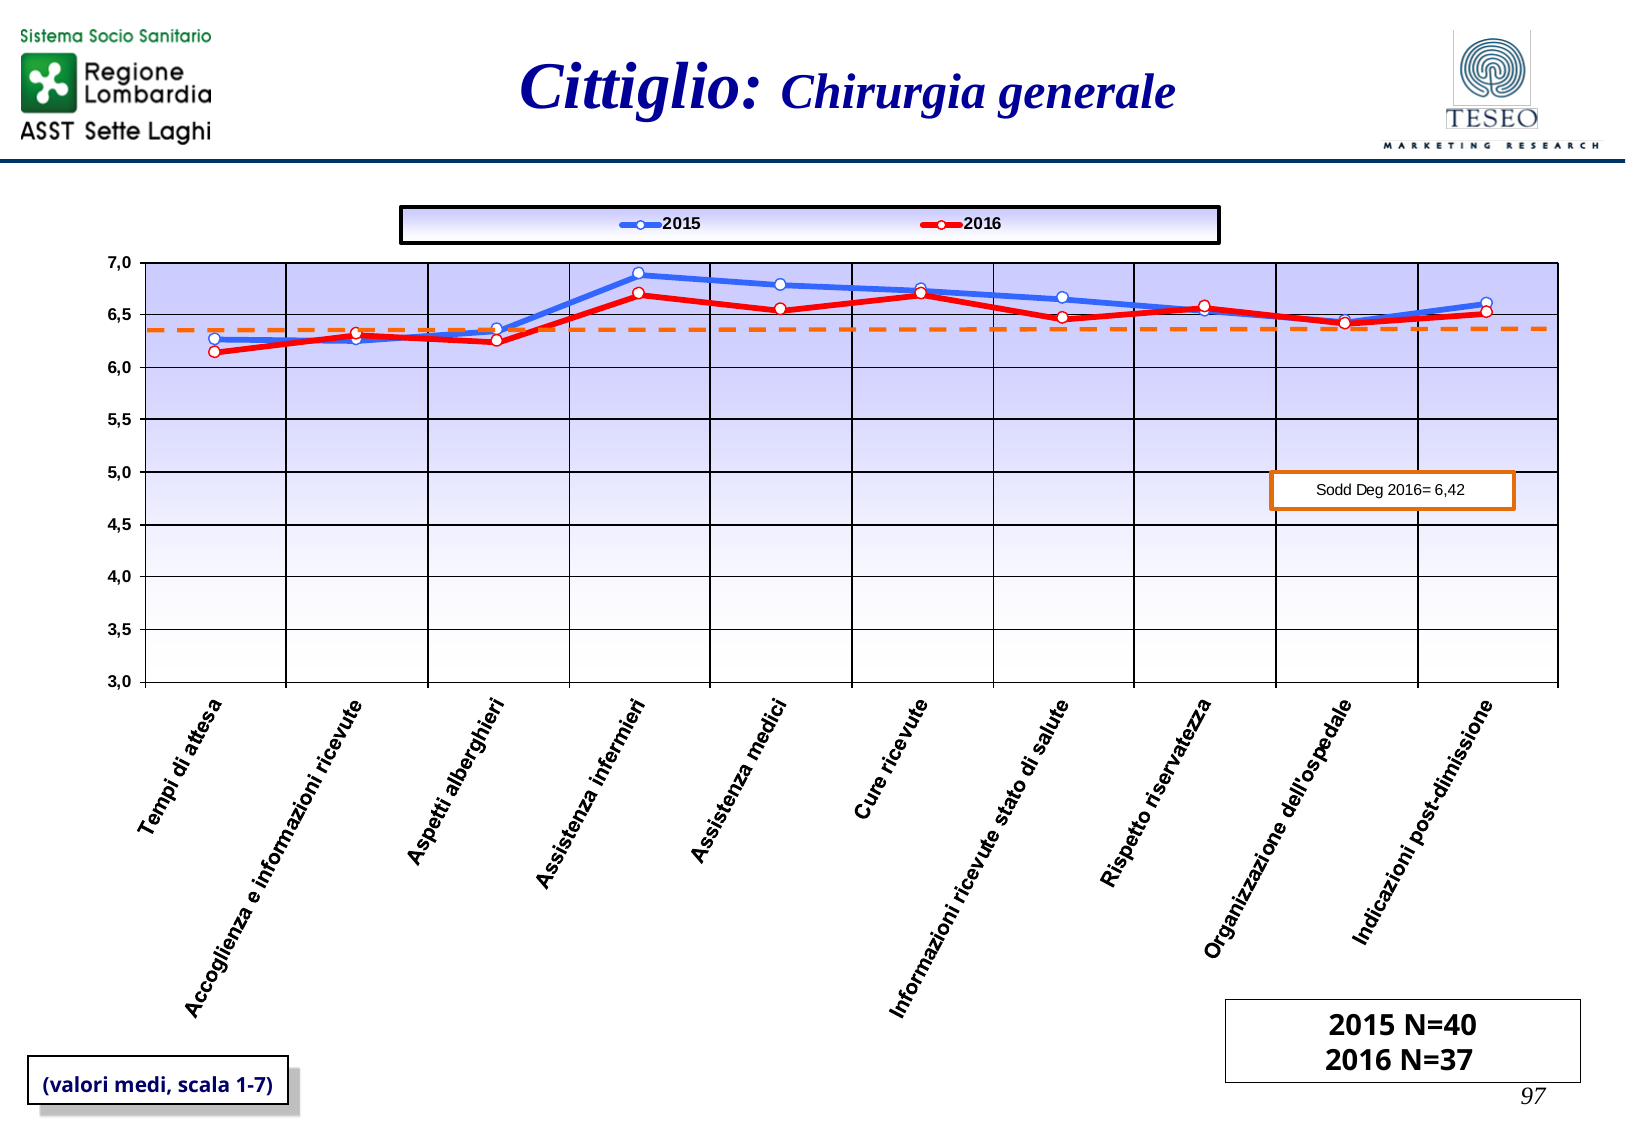

Cittiglio: Chirurgia generale
2015 N=40
2016 N=37
(valori medi, scala 1-7)